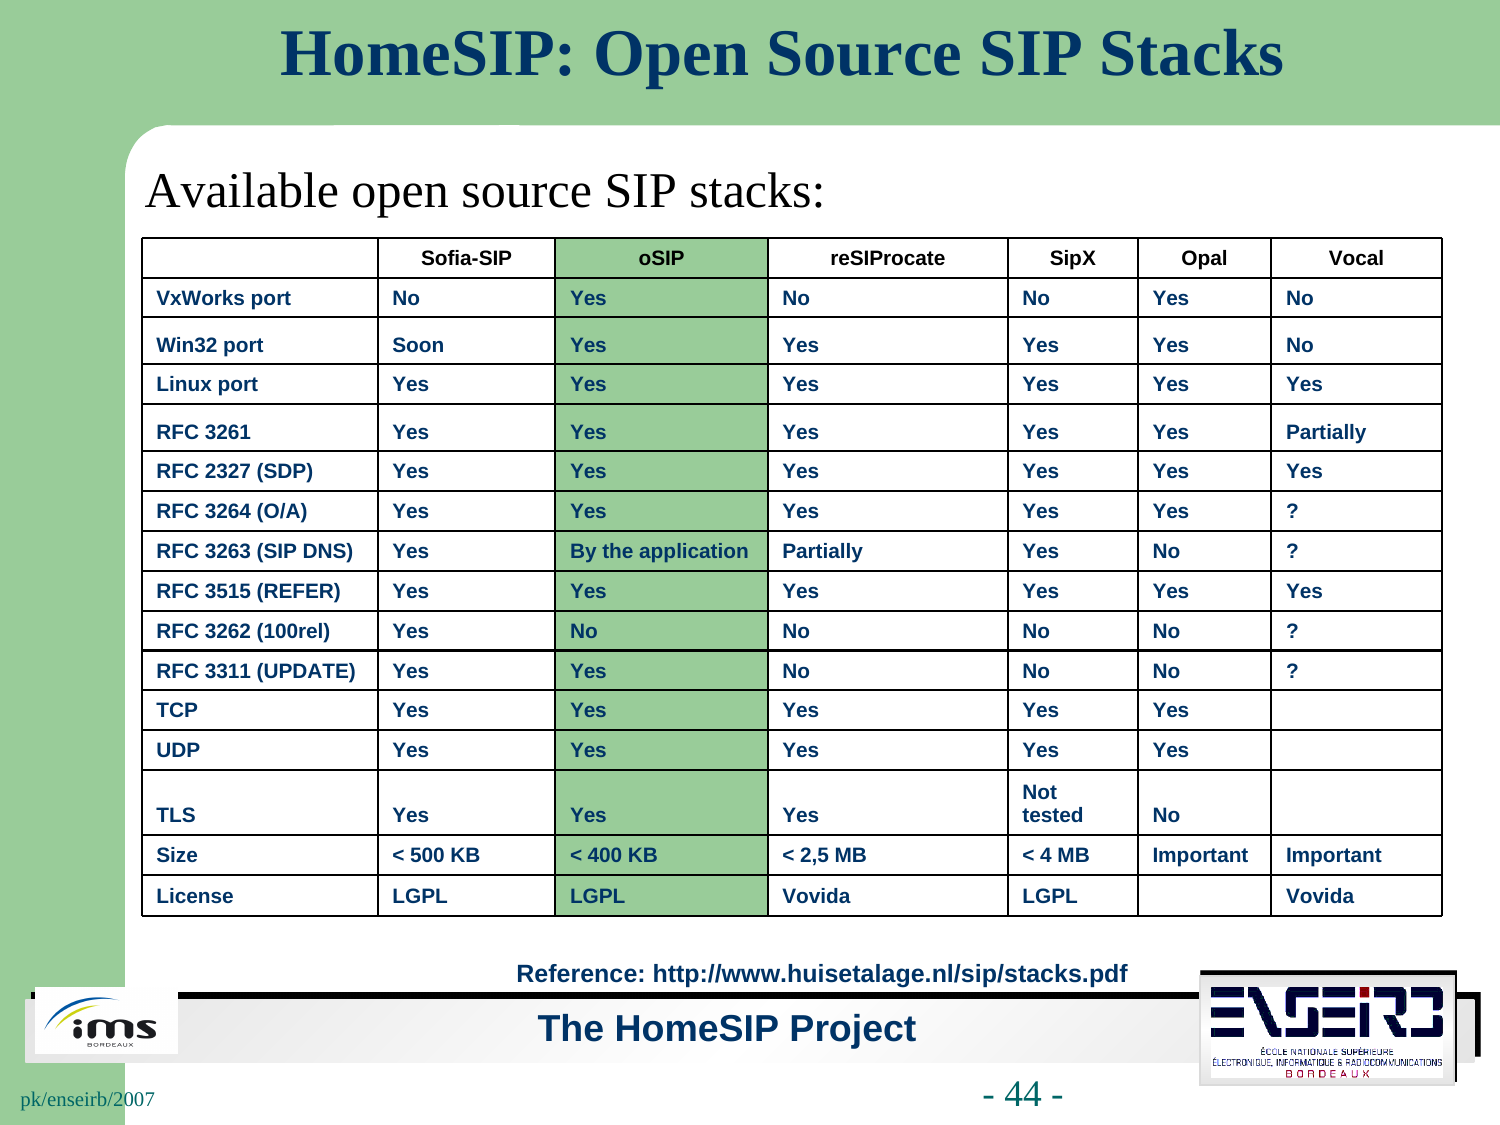

HomeSIP: Open Source SIP Stacks
Available open source SIP stacks:
Sofia-SIP
oSIP
reSIProcate
SipX
Opal
Vocal
VxWorks port
No
Yes
No
No
Yes
No
Win32 port
Soon
Yes
Yes
Yes
Yes
No
Linux port
Yes
Yes
Yes
Yes
Yes
Yes
RFC 3261
Yes
Yes
Yes
Yes
Yes
Partially
RFC 2327 (SDP)
Yes
Yes
Yes
Yes
Yes
Yes
RFC 3264 (O/A)
Yes
Yes
Yes
Yes
Yes
?
RFC 3263 (SIP DNS)
Yes
By the application
Partially
Yes
No
?
RFC 3515 (REFER)
Yes
Yes
Yes
Yes
Yes
Yes
RFC 3262 (100rel)
Yes
No
No
No
No
?
RFC 3311 (UPDATE)
Yes
Yes
No
No
No
?
TCP
Yes
Yes
Yes
Yes
Yes
UDP
Yes
Yes
Yes
Yes
Yes
TLS
Yes
Yes
Yes
Not tested
No
Size
< 500 KB
< 400 KB
< 2,5 MB
< 4 MB
Important
Important
License
LGPL
LGPL
Vovida
LGPL
Vovida
Reference: http://www.huisetalage.nl/sip/stacks.pdf